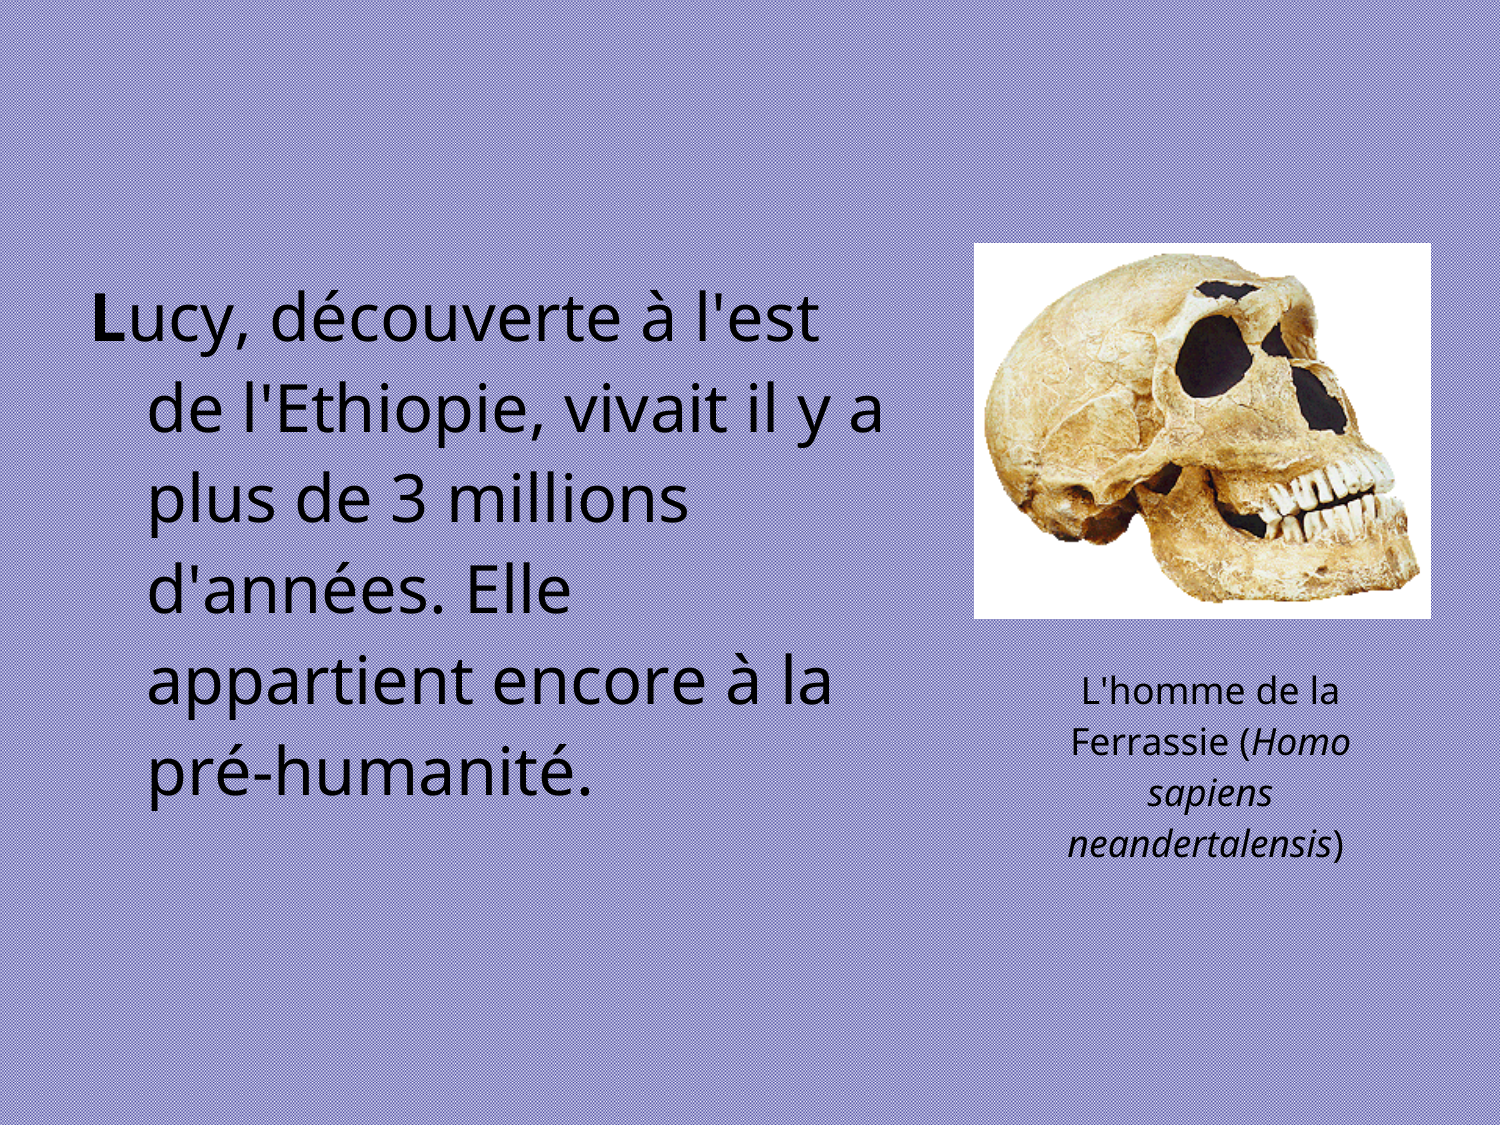

#
Lucy, découverte à l'est de l'Ethiopie, vivait il y a plus de 3 millions d'années. Elle appartient encore à la pré-humanité.
L'homme de la Ferrassie (Homo sapiens neandertalensis)